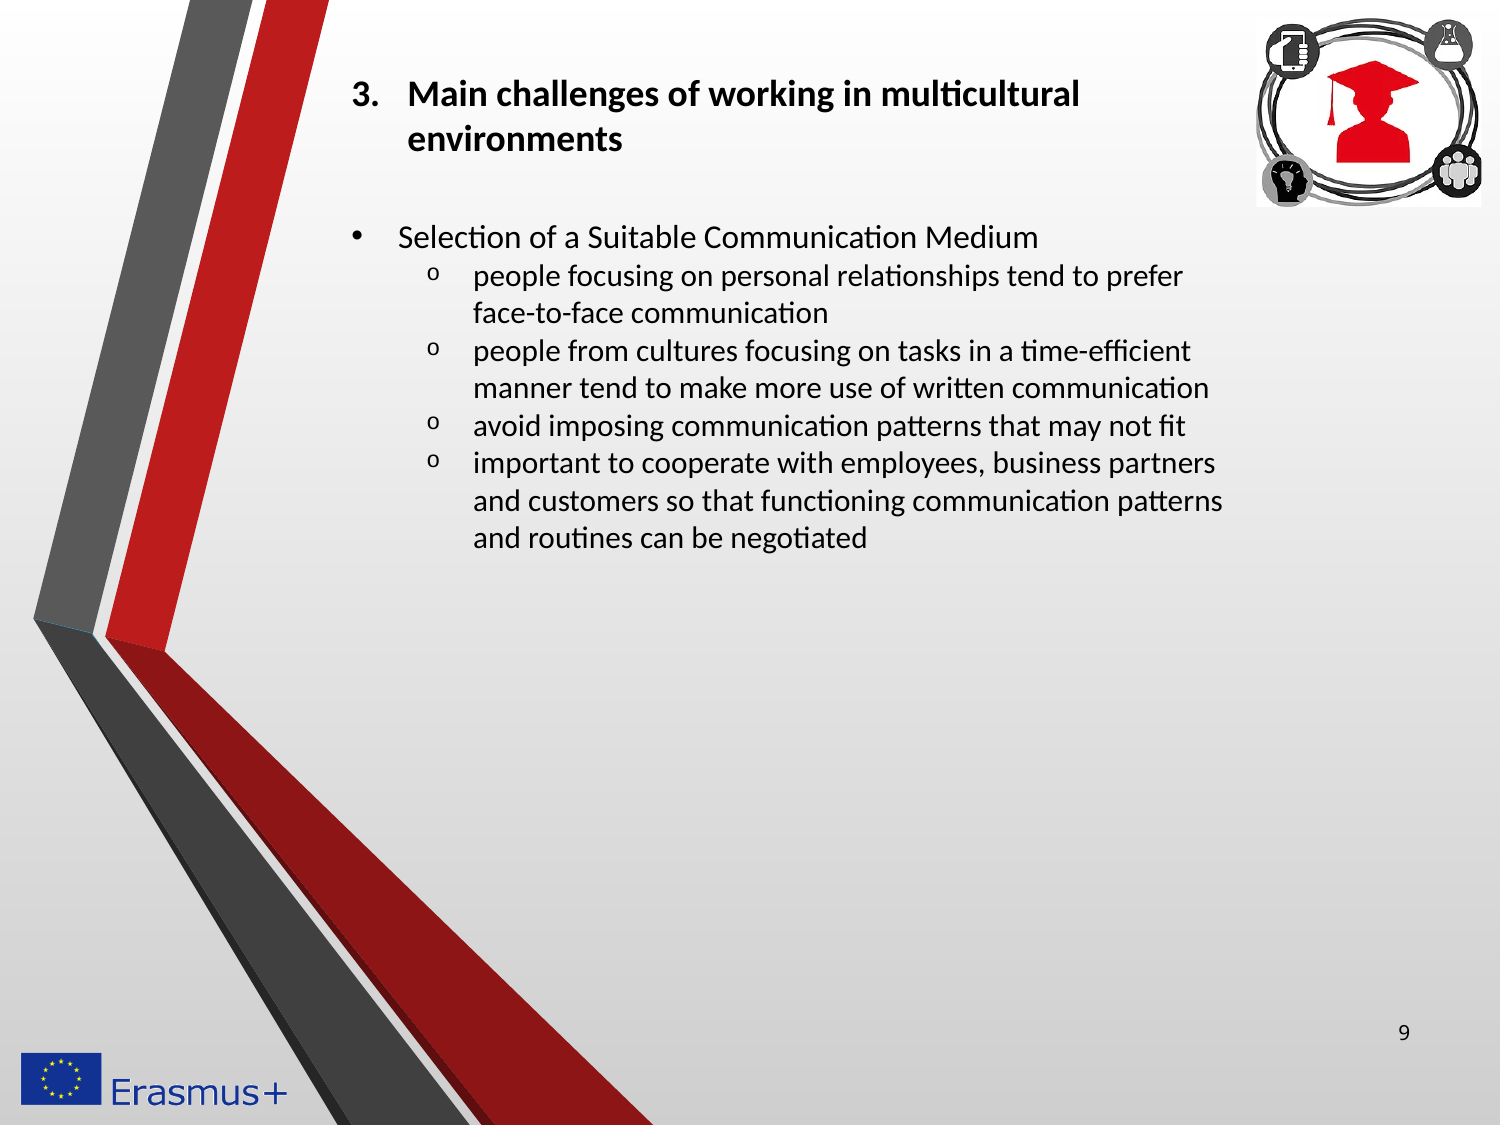

Main challenges of working in multicultural environments
Selection of a Suitable Communication Medium
people focusing on personal relationships tend to prefer face-to-face communication
people from cultures focusing on tasks in a time-efficient manner tend to make more use of written communication
avoid imposing communication patterns that may not fit
important to cooperate with employees, business partners and customers so that functioning communication patterns and routines can be negotiated